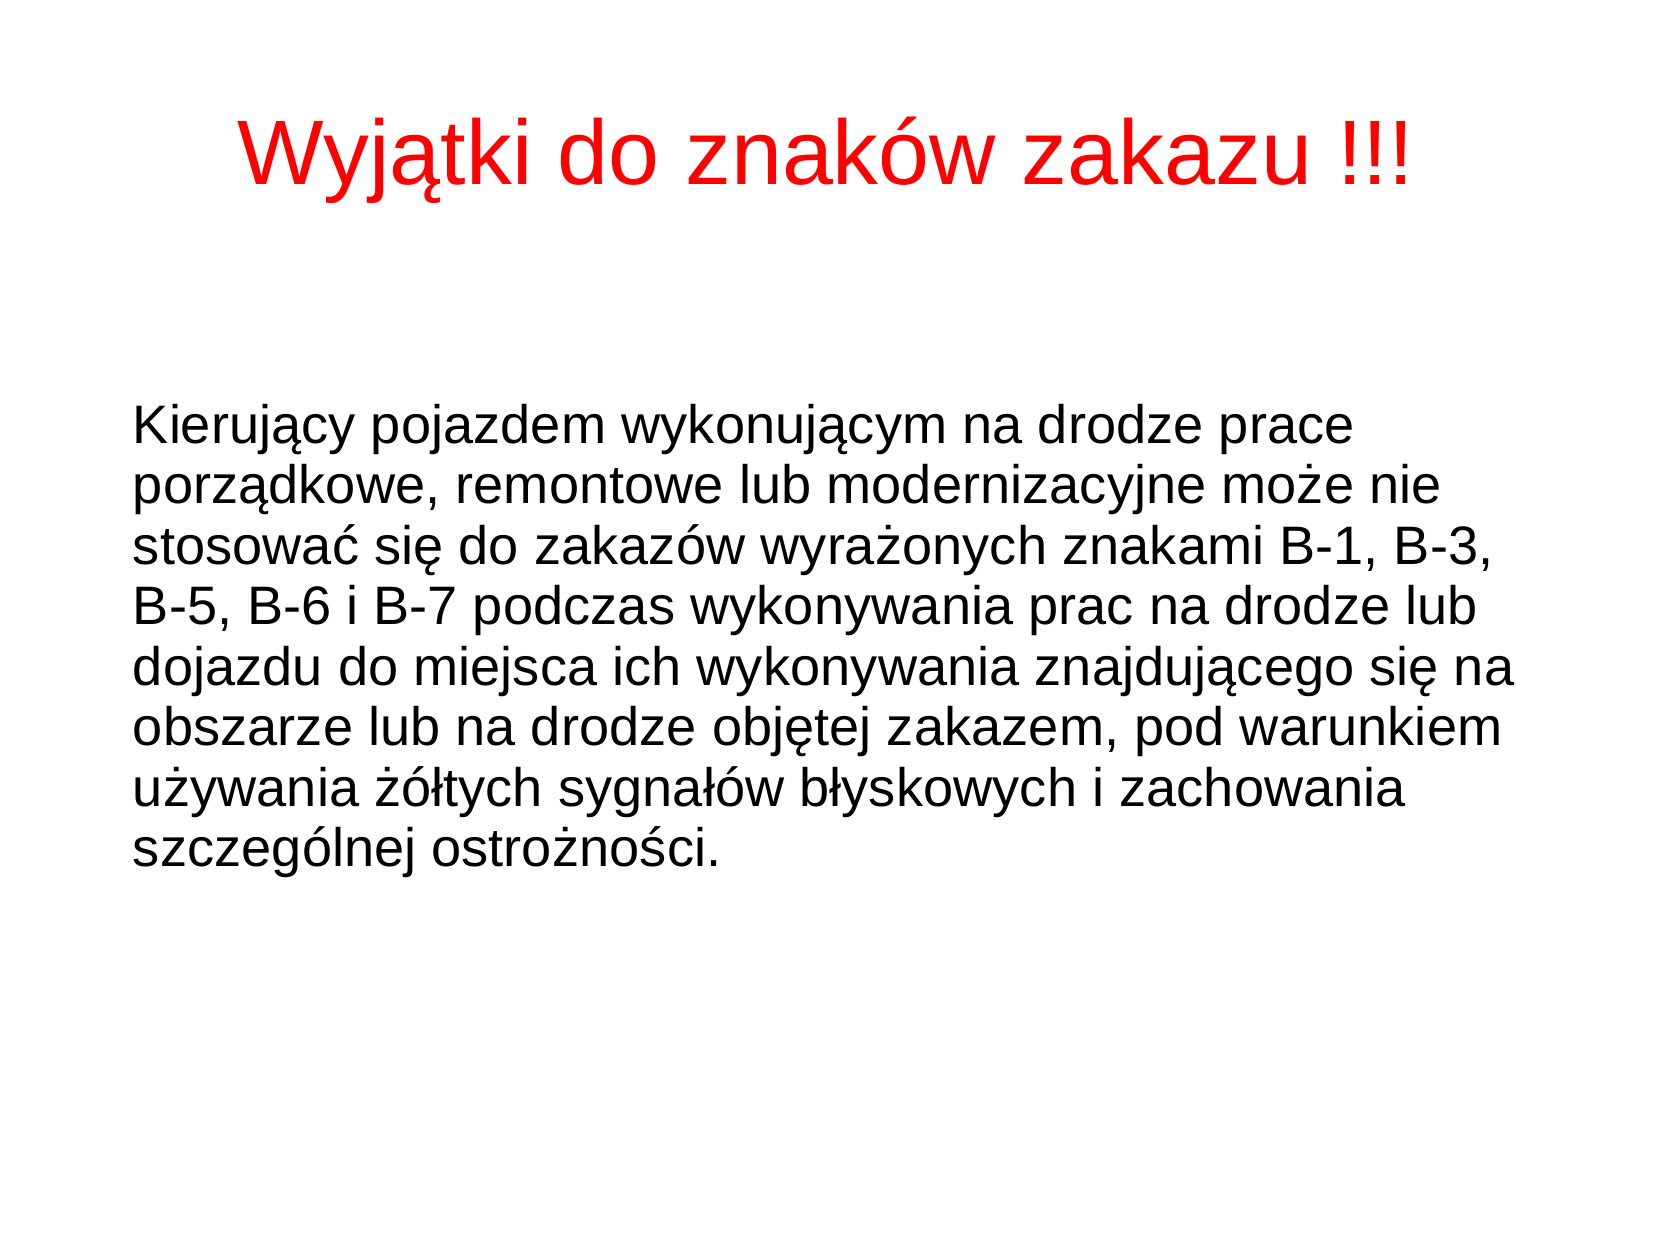

# Wyjątki do znaków zakazu !!!
Kierujący pojazdem wykonującym na drodze prace porządkowe, remontowe lub modernizacyjne może nie stosować się do zakazów wyrażonych znakami B-1, B-3, B-5, B-6 i B-7 podczas wykonywania prac na drodze lub dojazdu do miejsca ich wykonywania znajdującego się na obszarze lub na drodze objętej zakazem, pod warunkiem używania żółtych sygnałów błyskowych i zachowania szczególnej ostrożności.